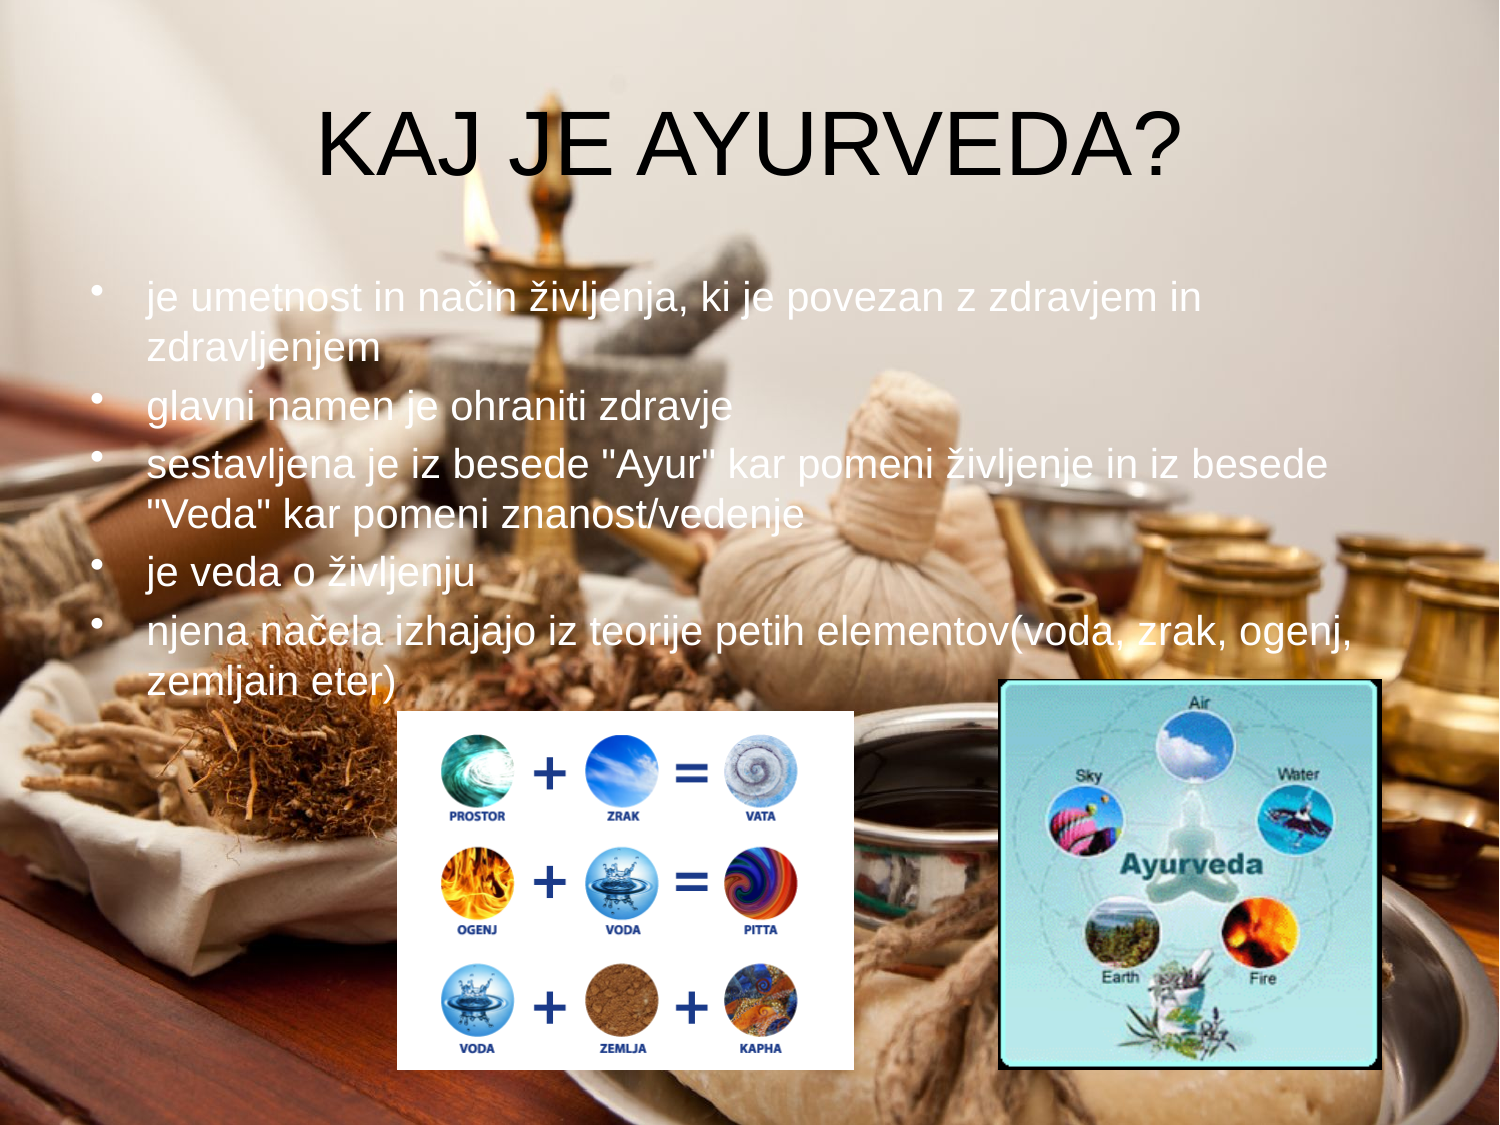

# KAJ JE AYURVEDA?
je umetnost in način življenja, ki je povezan z zdravjem in zdravljenjem
glavni namen je ohraniti zdravje
sestavljena je iz besede "Ayur" kar pomeni življenje in iz besede "Veda" kar pomeni znanost/vedenje
je veda o življenju
njena načela izhajajo iz teorije petih elementov(voda, zrak, ogenj, zemljain eter)